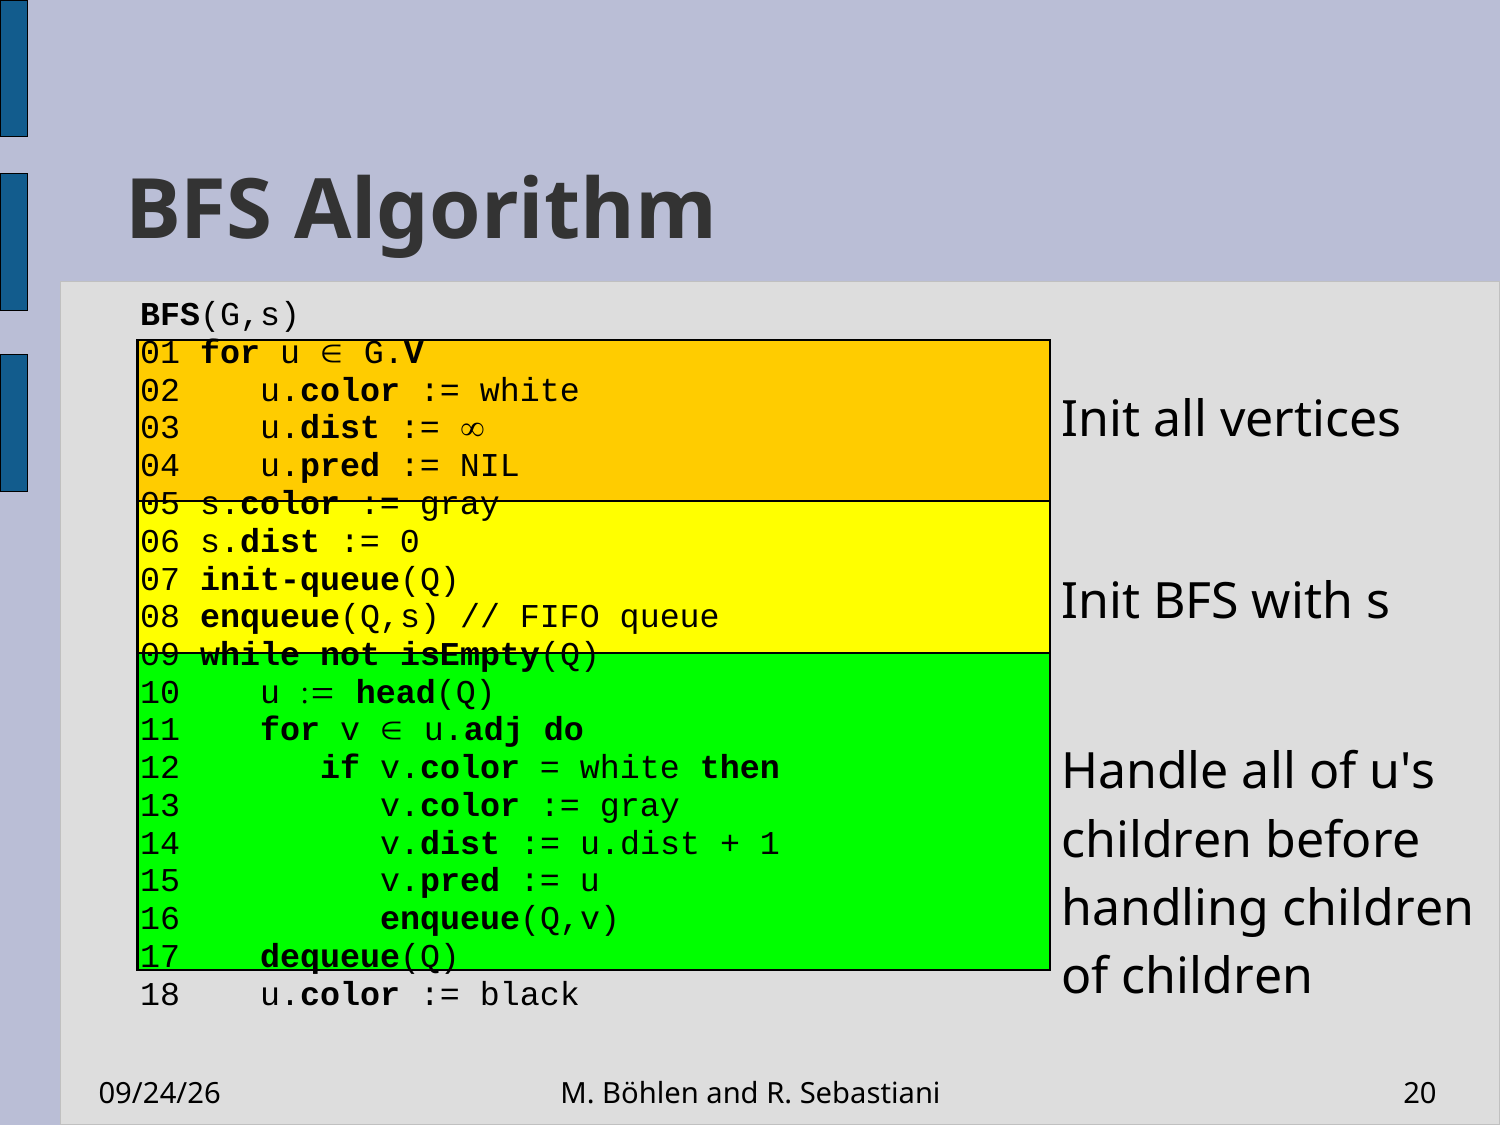

# BFS Algorithm
BFS(G,s)
01 for u  G.V
02 u.color := white
03 u.dist := 
04 u.pred := NIL
05 s.color := gray
06 s.dist := 0
07 init-queue(Q)
08 enqueue(Q,s) // FIFO queue
09 while not isEmpty(Q)
10 u  head(Q)
11 for v  u.adj do
12 if v.color = white then
13 v.color := gray
14 v.dist := u.dist + 1
15 v.pred := u
16 enqueue(Q,v)
17 dequeue(Q)
18 u.color := black
Init all vertices
Init BFS with s
Handle all of u's
children before
handling children
of children
M. Böhlen and R. Sebastiani
20